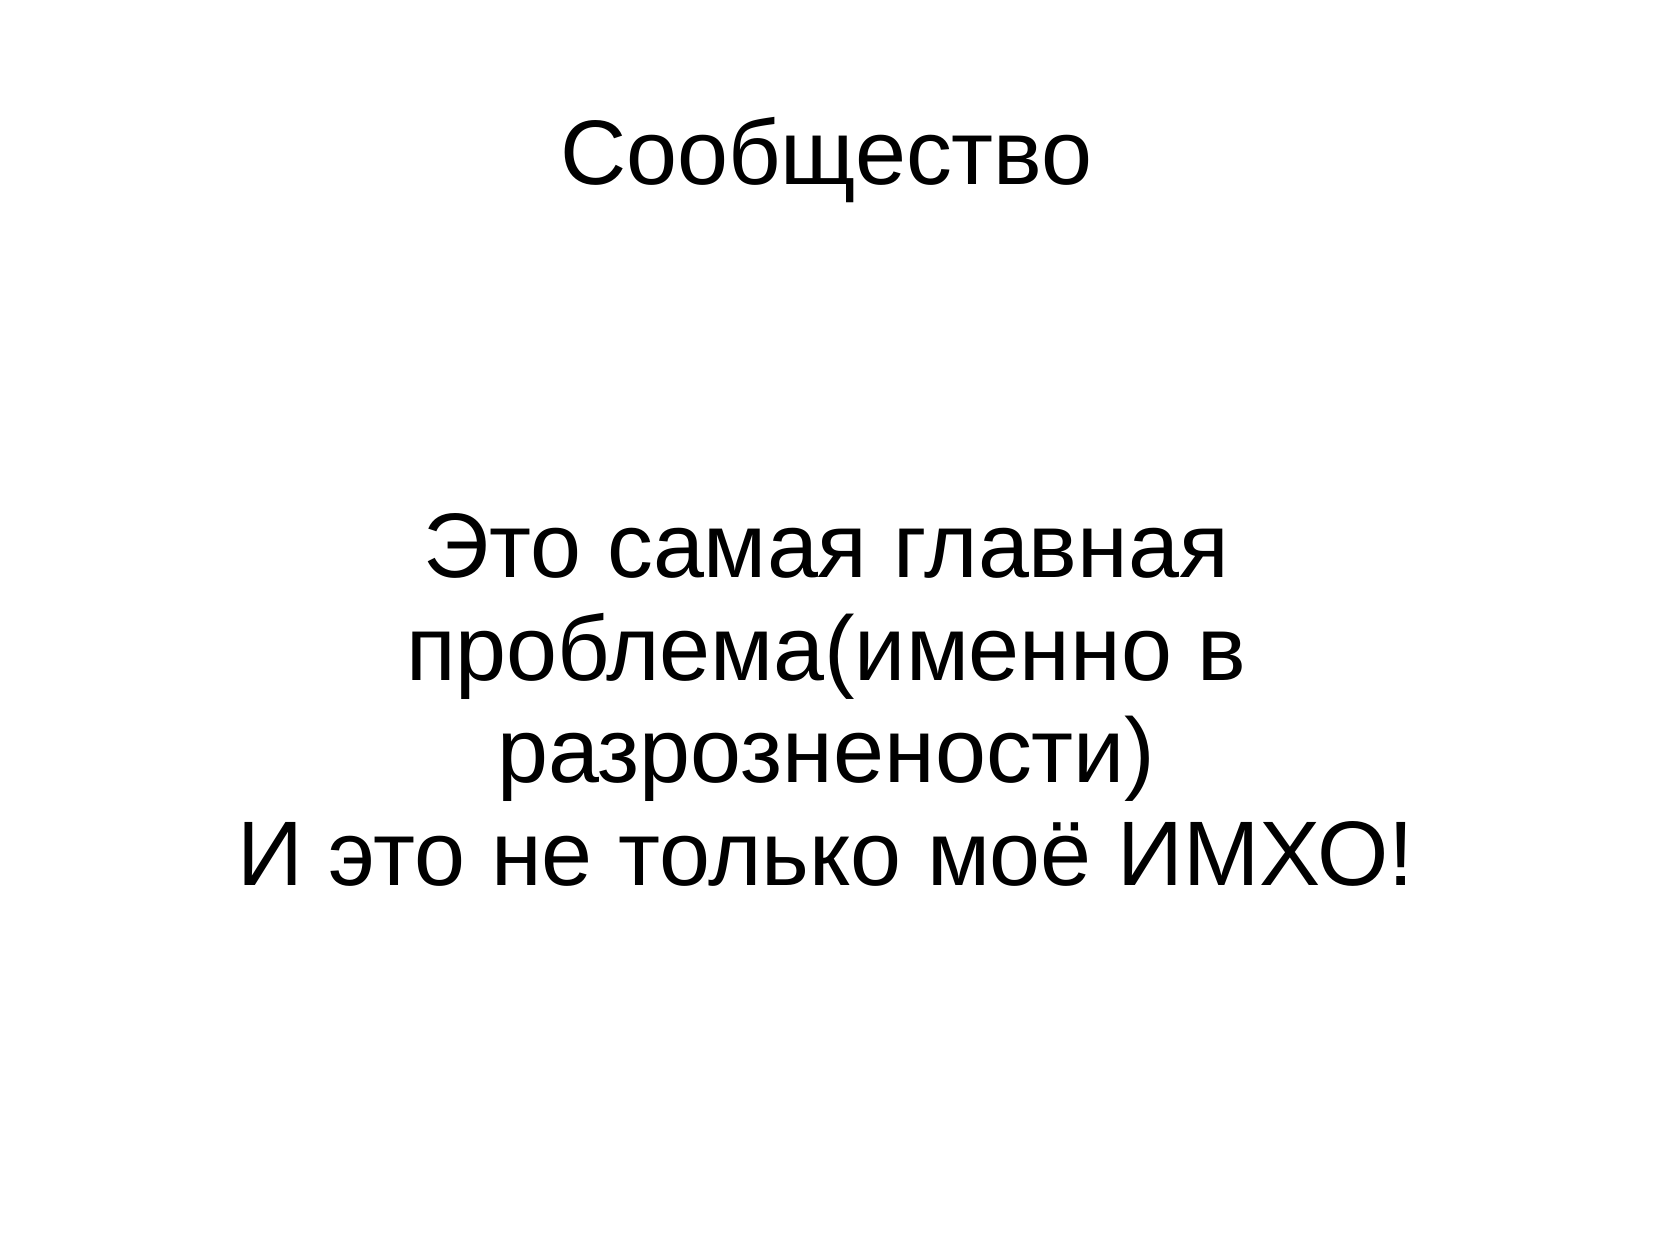

# Сообщество
Это самая главная проблема(именно в разрознености)
И это не только моё ИМХО!